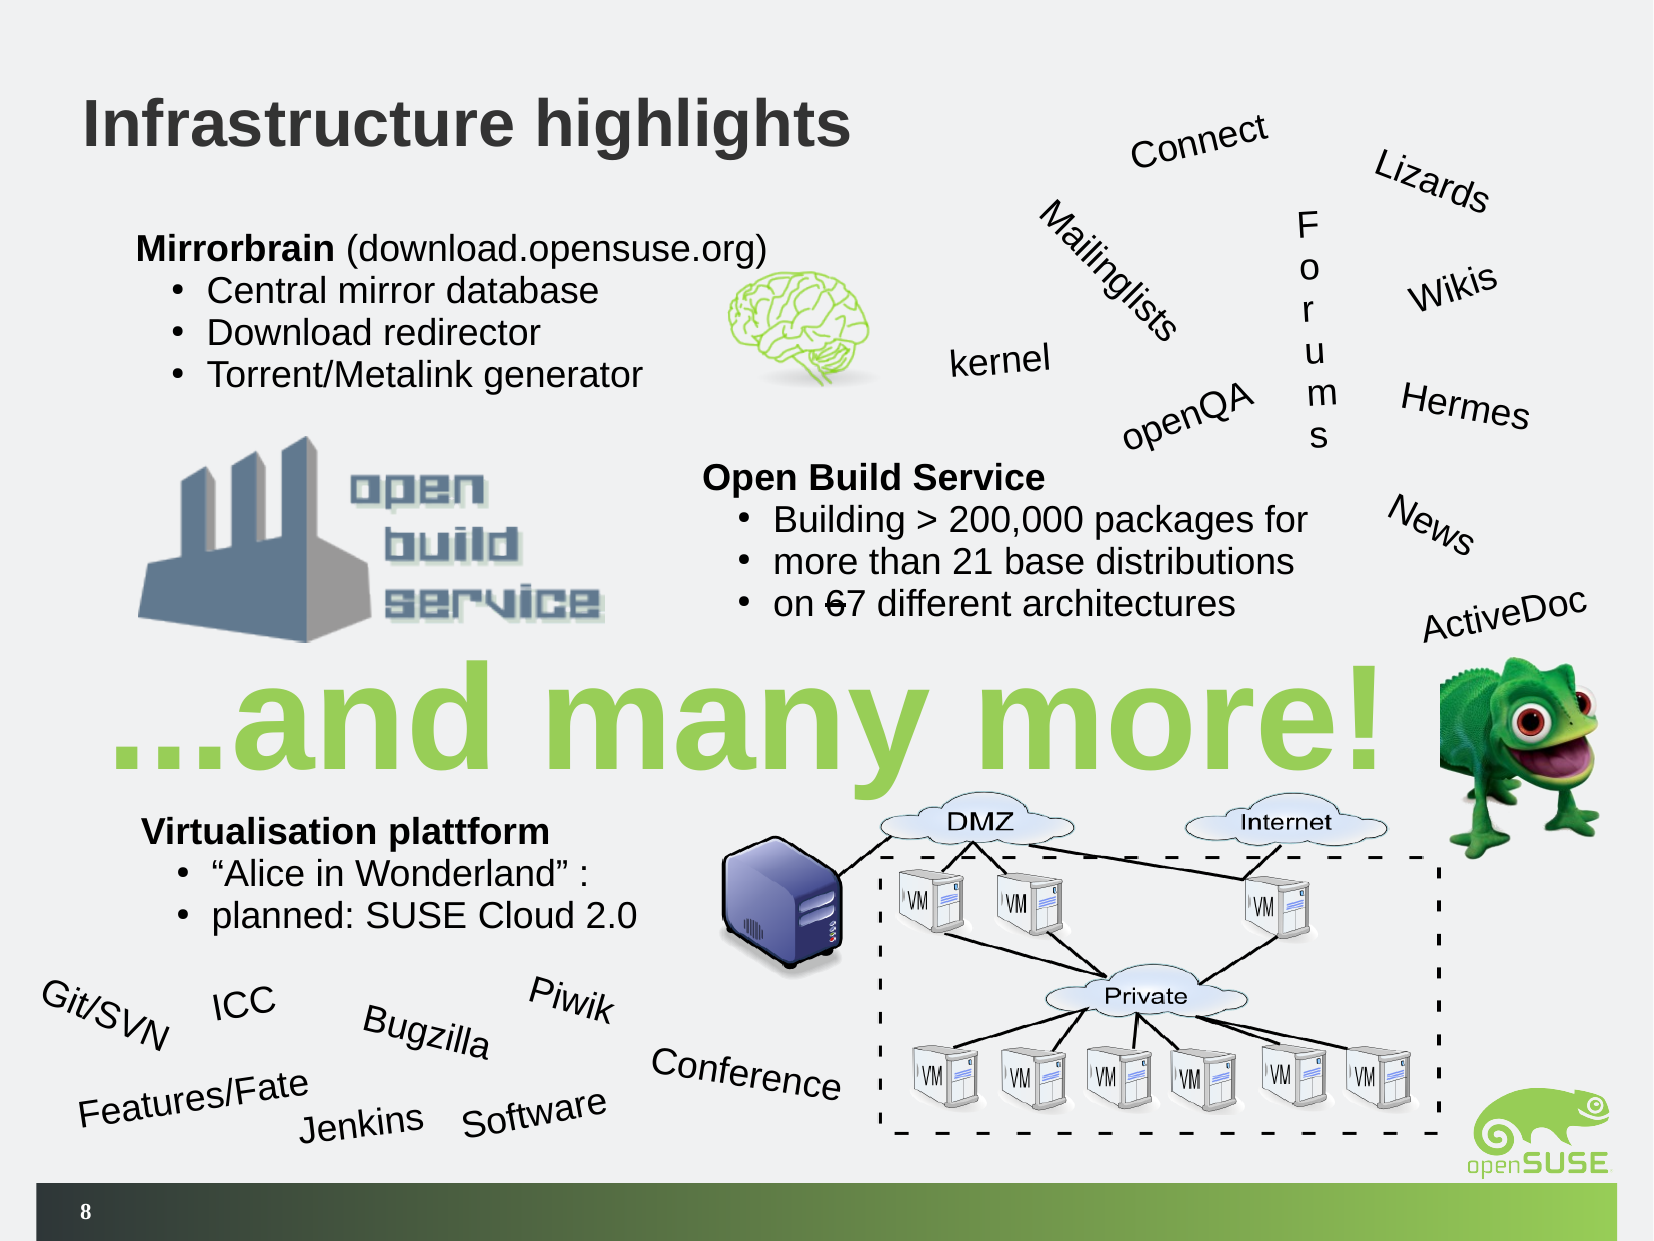

# Infrastructure highlights
Connect
Lizards
Forums
Mirrorbrain (download.opensuse.org)
Central mirror database
Download redirector
Torrent/Metalink generator
Mailinglists
Wikis
kernel
Hermes
openQA
Open Build Service
Building > 200,000 packages for
more than 21 base distributions
on 67 different architectures
News
ActiveDoc
...and many more!
Virtualisation plattform
“Alice in Wonderland” :
planned: SUSE Cloud 2.0
Piwik
ICC
Git/SVN
Bugzilla
Conference
Features/Fate
Software
Jenkins
8